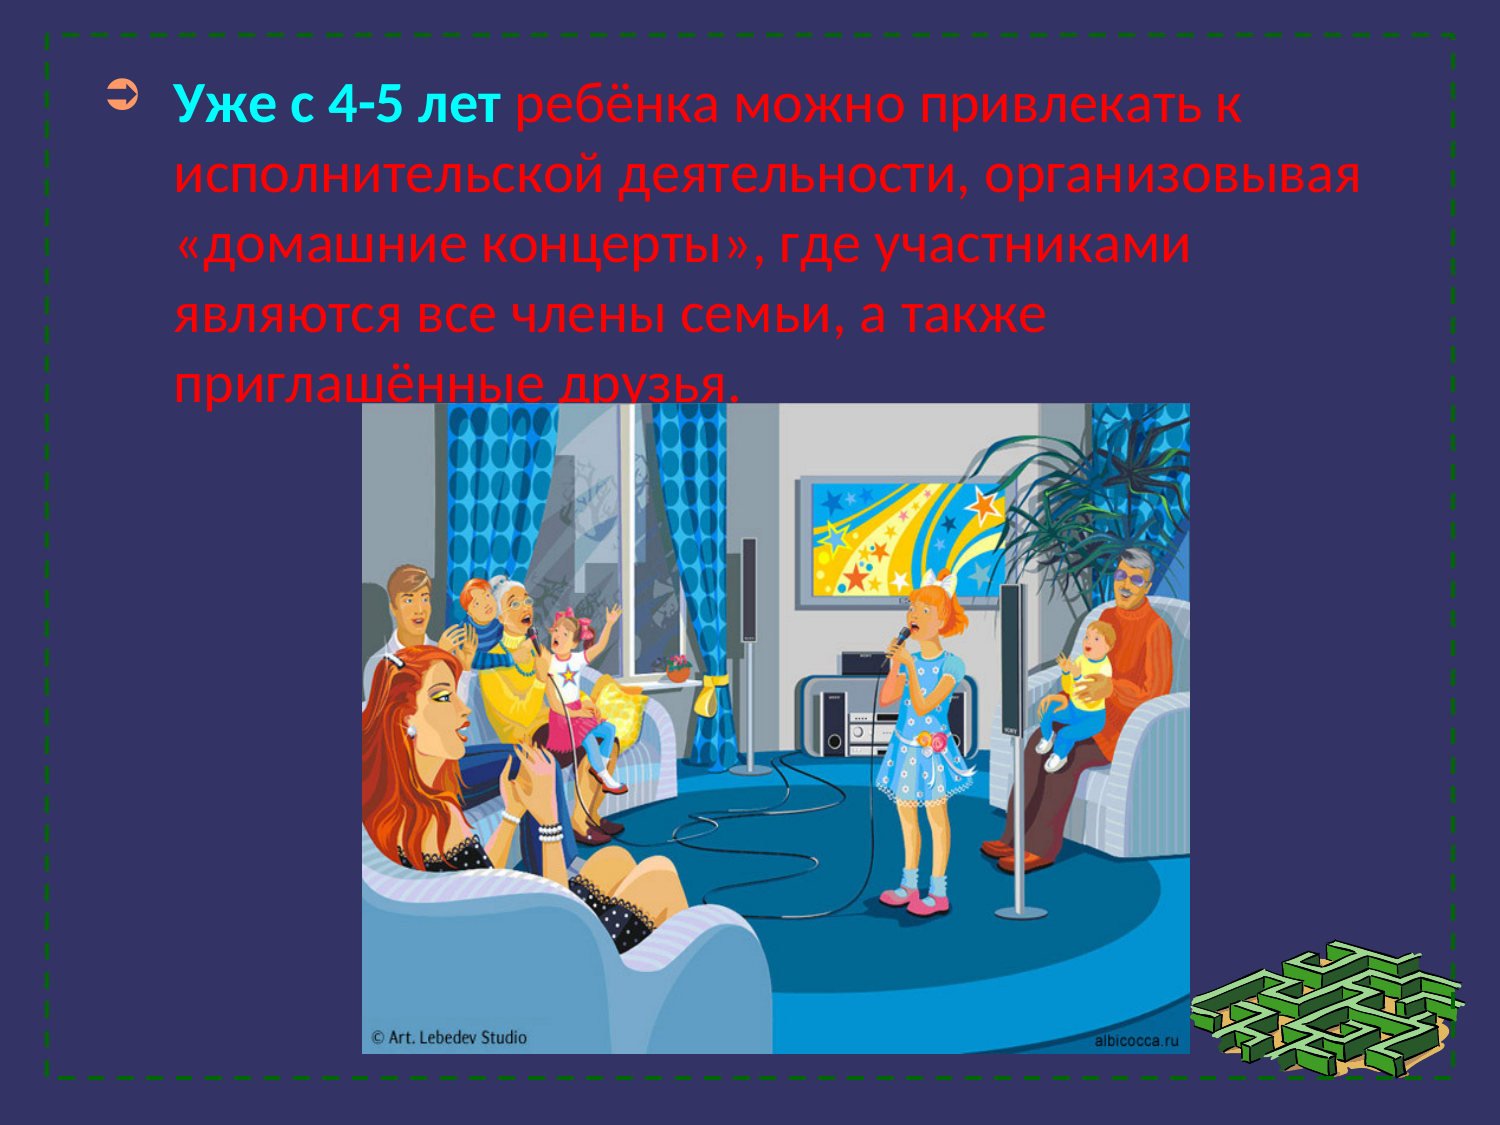

# Уже с 4-5 лет ребёнка можно привлекать к исполнительской деятельности, организовывая «домашние концерты», где участниками являются все члены семьи, а также приглашённые друзья.